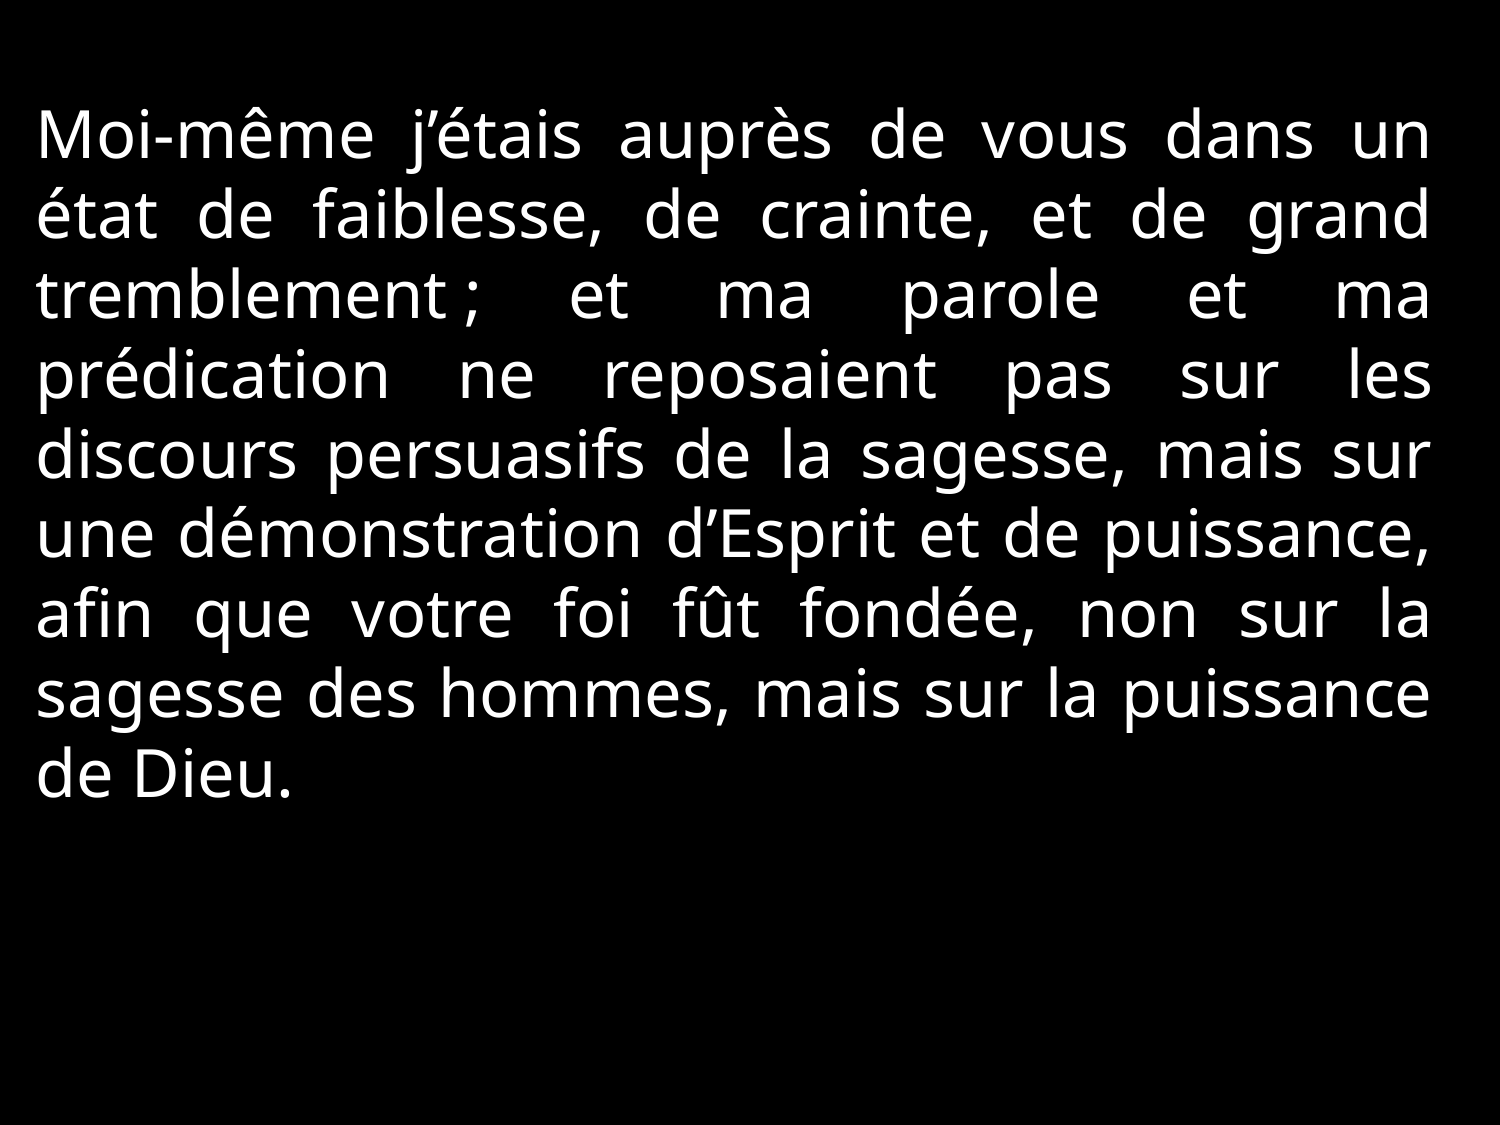

Moi-même j’étais auprès de vous dans un état de faiblesse, de crainte, et de grand tremblement ; et ma parole et ma prédication ne reposaient pas sur les discours persuasifs de la sagesse, mais sur une démonstration d’Esprit et de puissance, afin que votre foi fût fondée, non sur la sagesse des hommes, mais sur la puissance de Dieu.